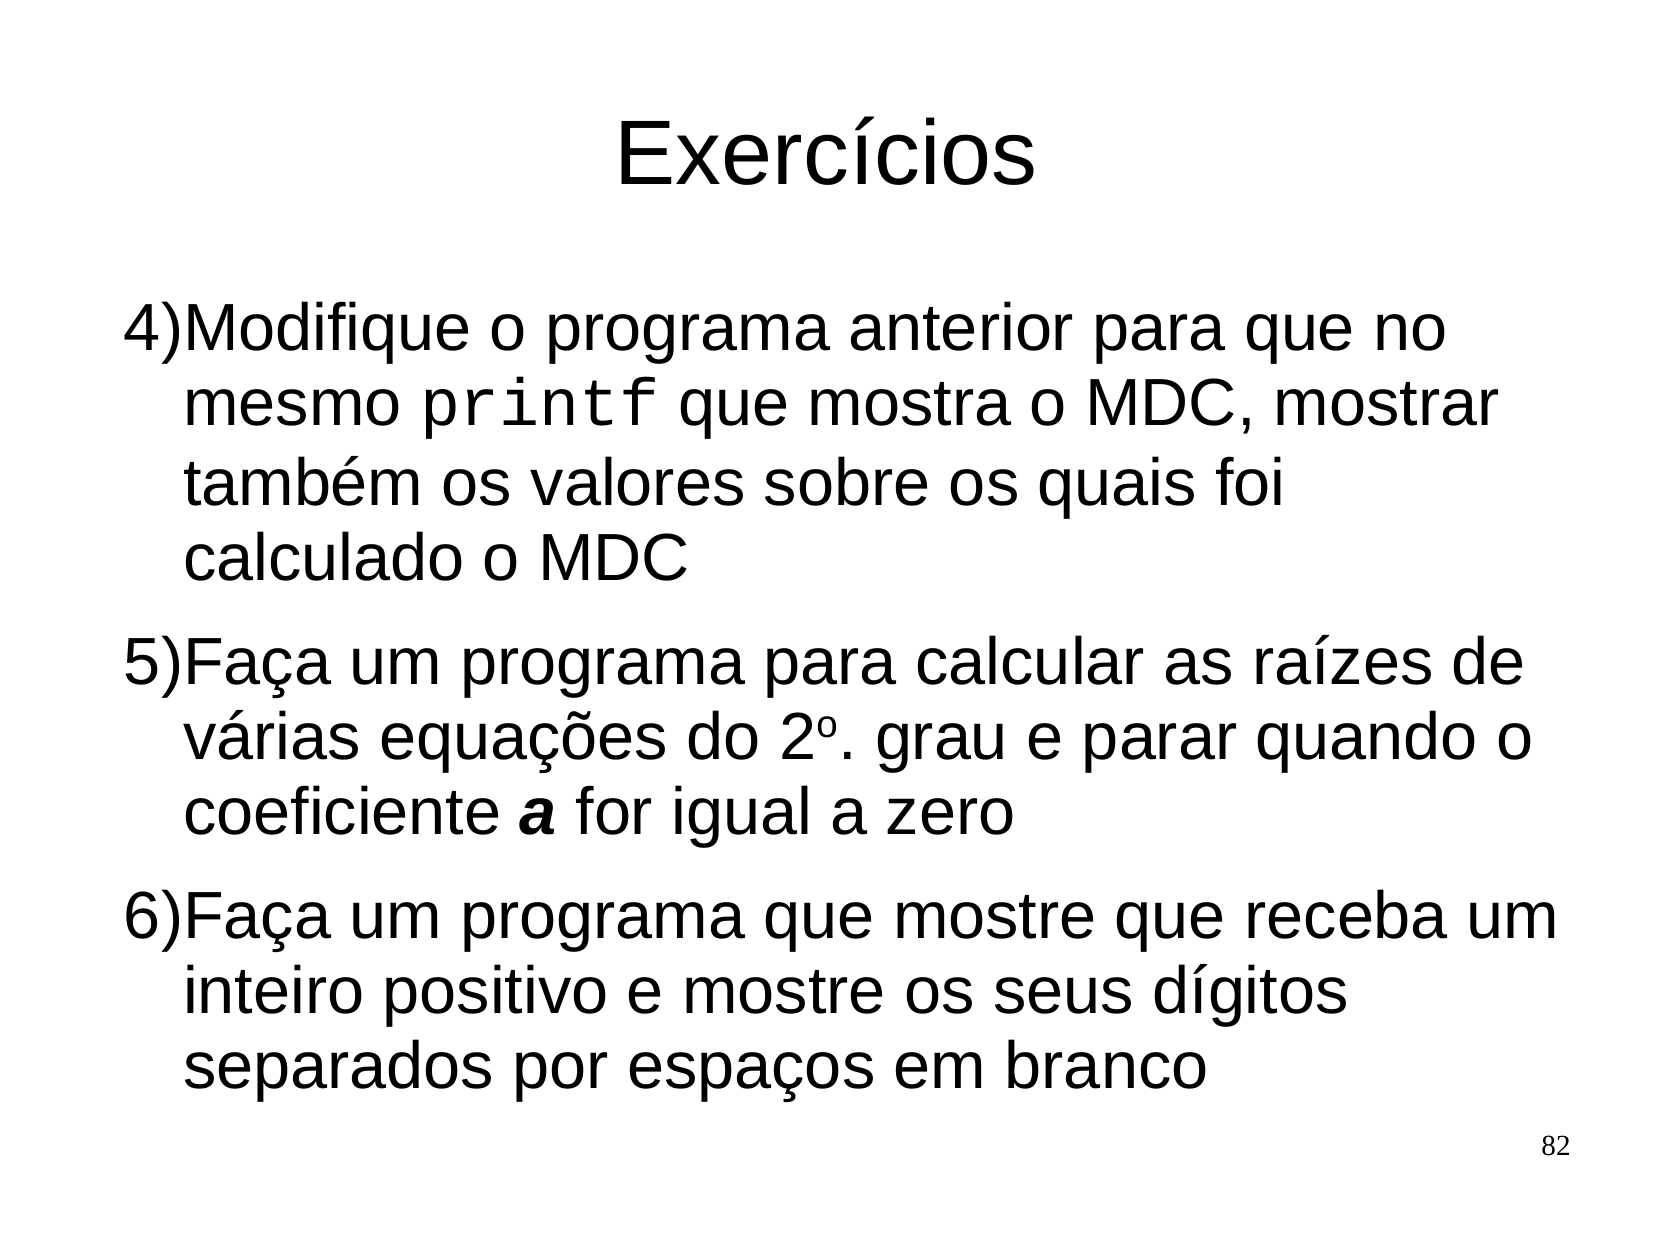

# Exercícios
Modifique o programa anterior para que no mesmo printf que mostra o MDC, mostrar também os valores sobre os quais foi calculado o MDC
Faça um programa para calcular as raízes de várias equações do 2o. grau e parar quando o coeficiente a for igual a zero
Faça um programa que mostre que receba um inteiro positivo e mostre os seus dígitos separados por espaços em branco
82